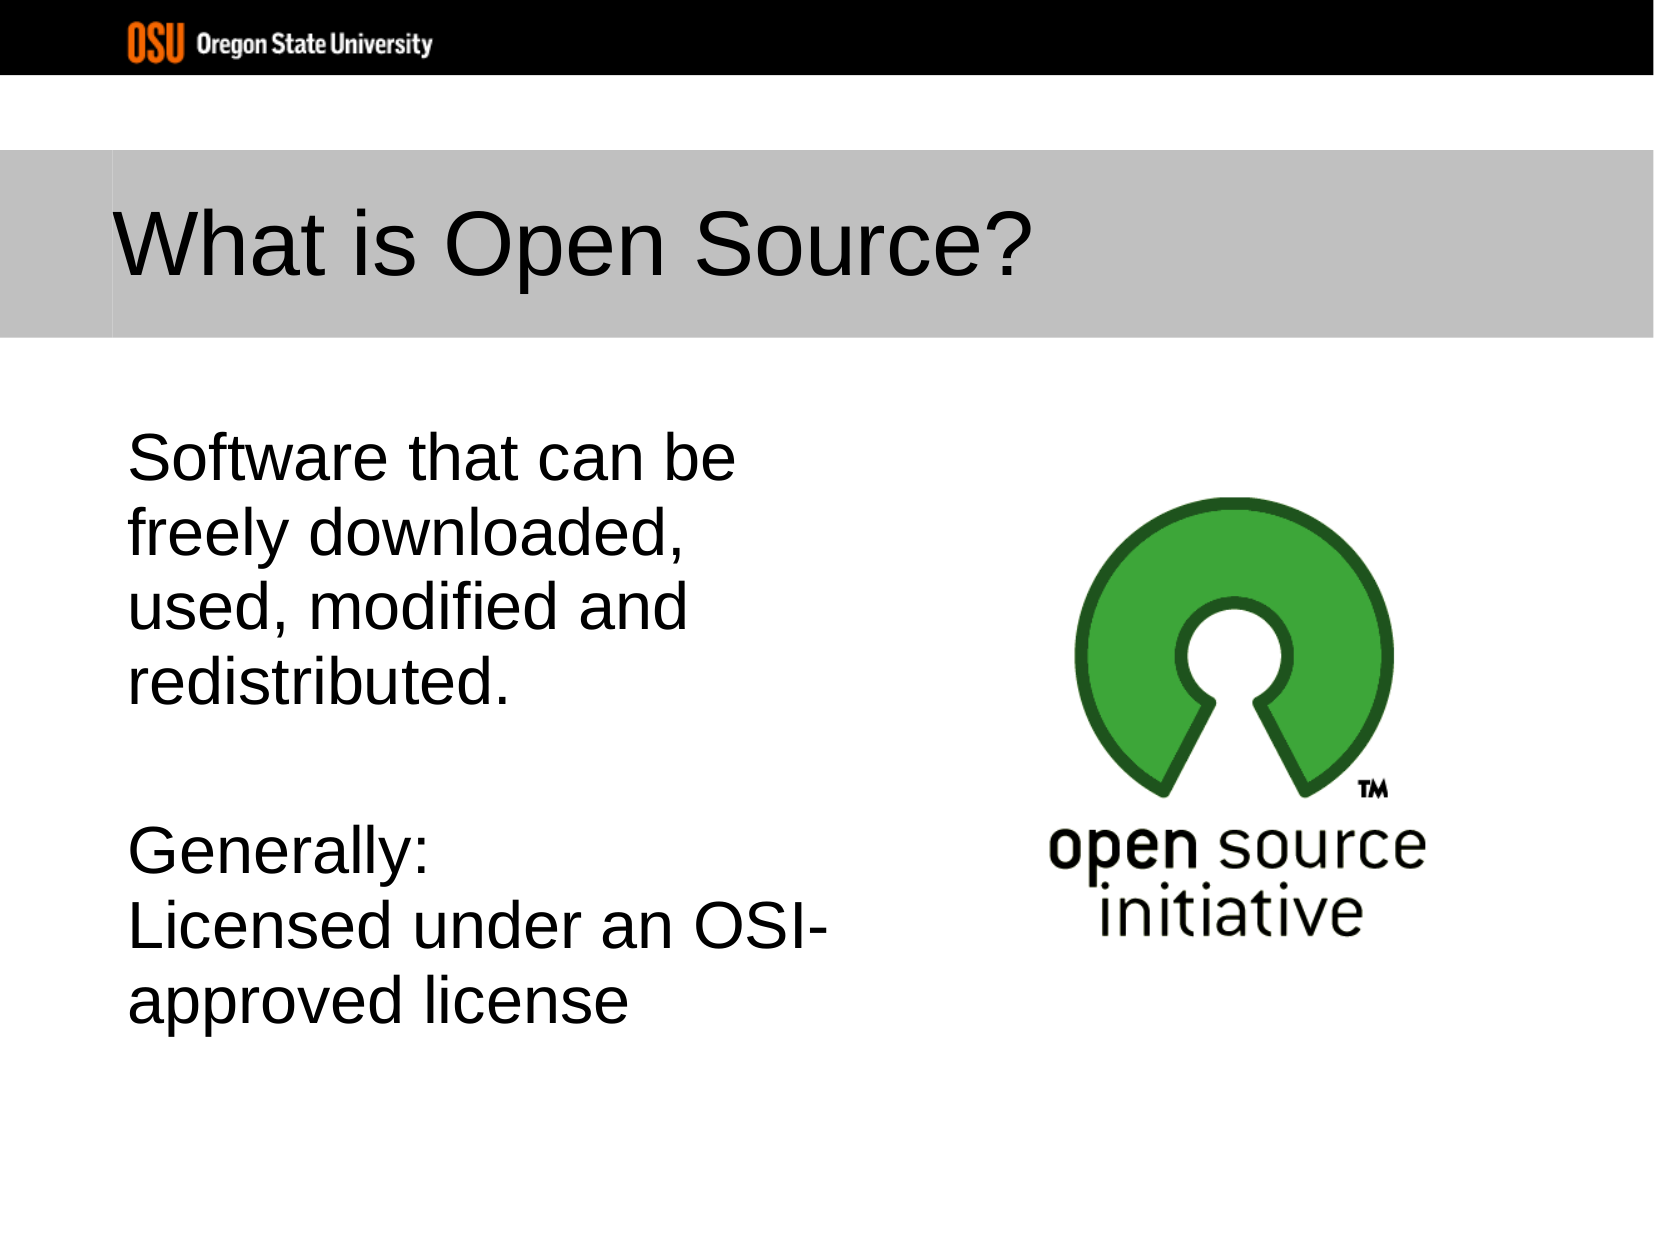

# What is Open Source?
Software that can be freely downloaded, used, modified and redistributed.
Generally:
Licensed under an OSI-approved license